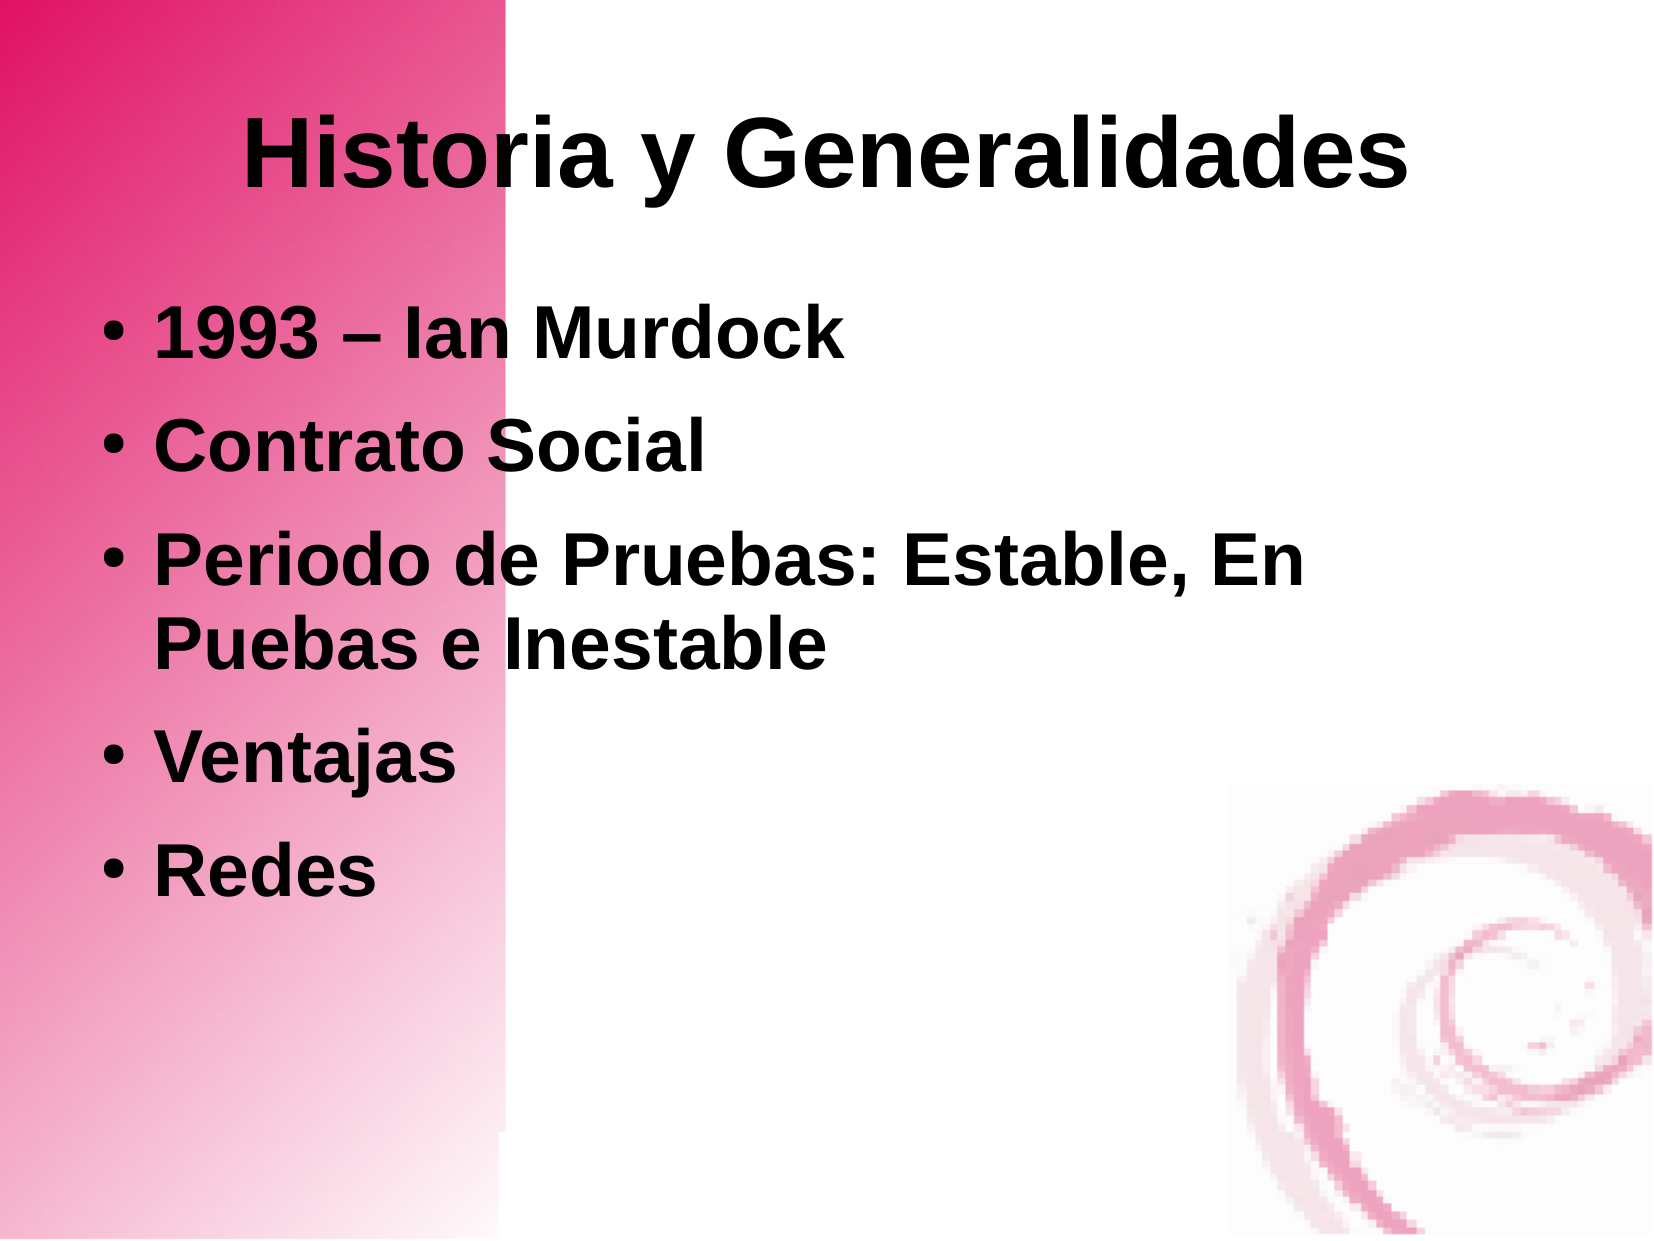

# Historia y Generalidades
1993 – Ian Murdock
Contrato Social
Periodo de Pruebas: Estable, En Puebas e Inestable
Ventajas
Redes